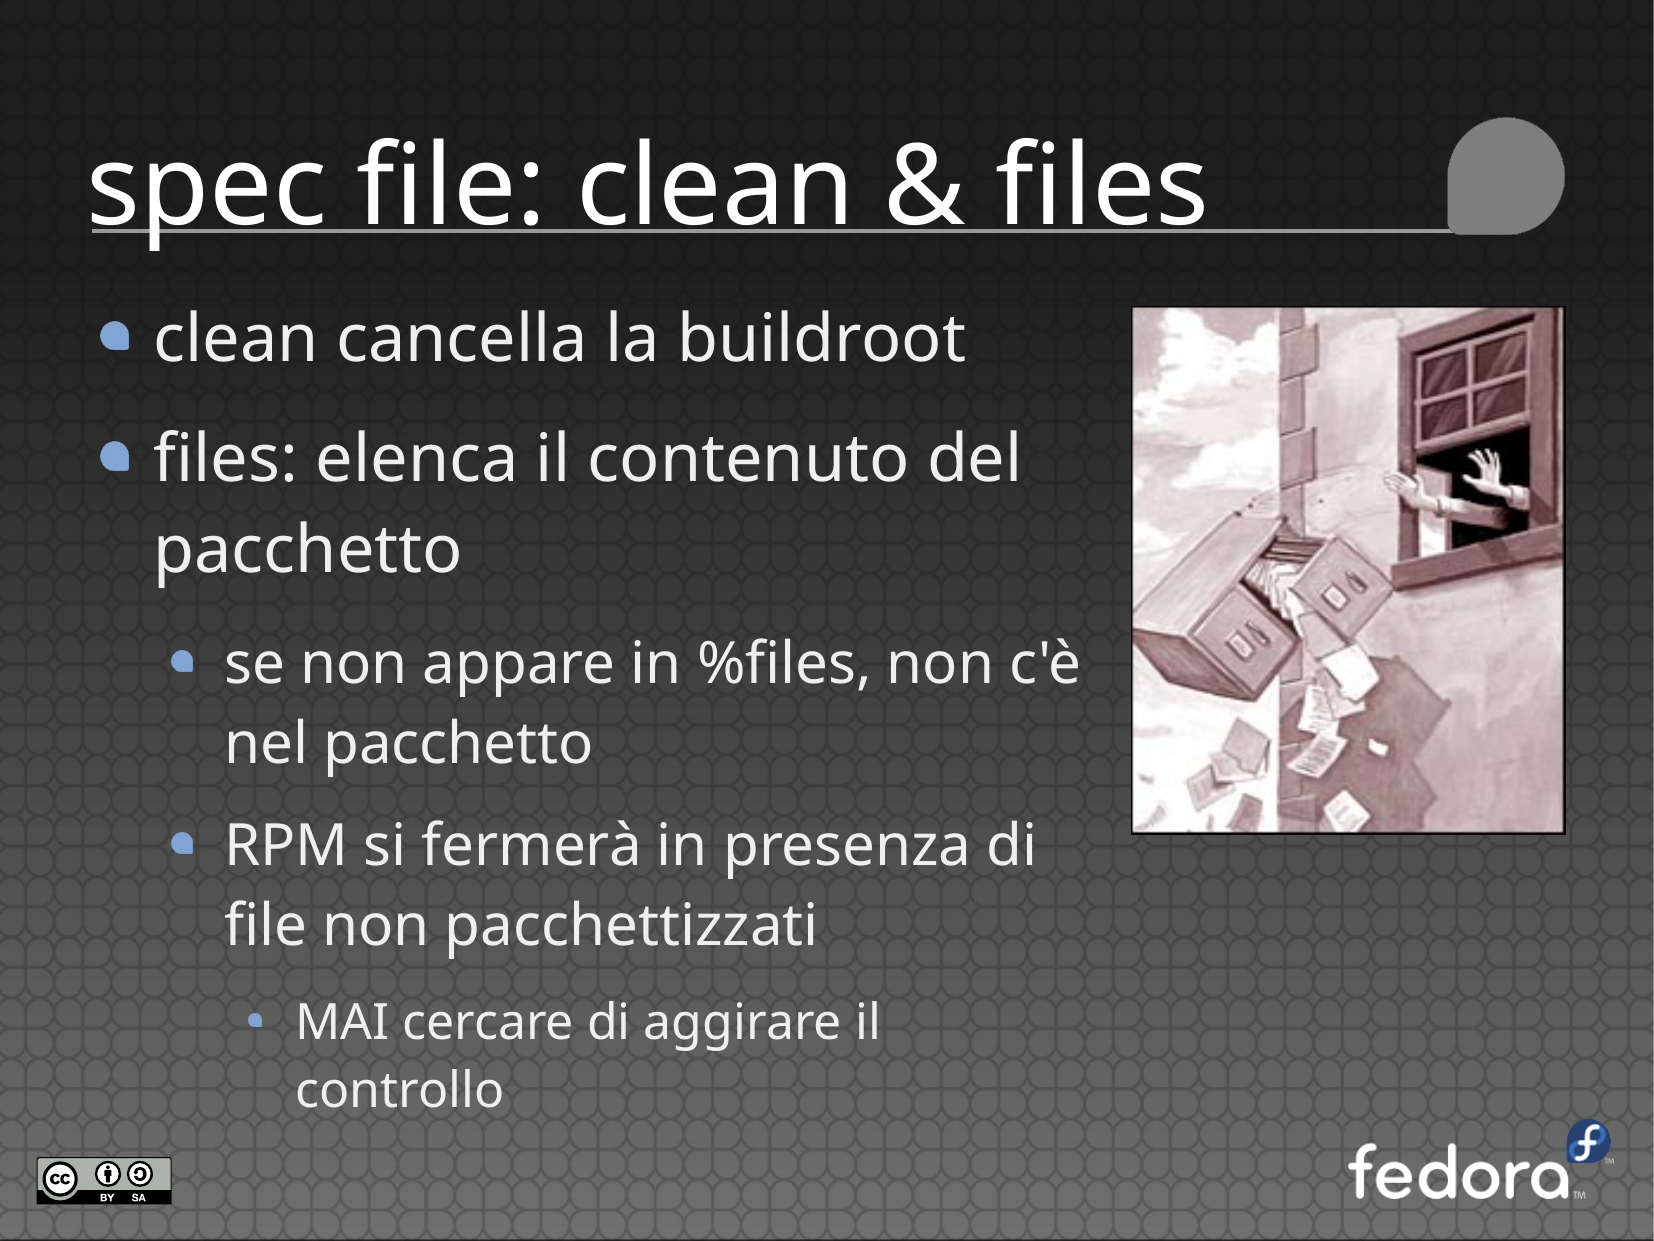

# spec file: clean & files
clean cancella la buildroot
files: elenca il contenuto del pacchetto
se non appare in %files, non c'è nel pacchetto
RPM si fermerà in presenza di file non pacchettizzati
MAI cercare di aggirare il controllo